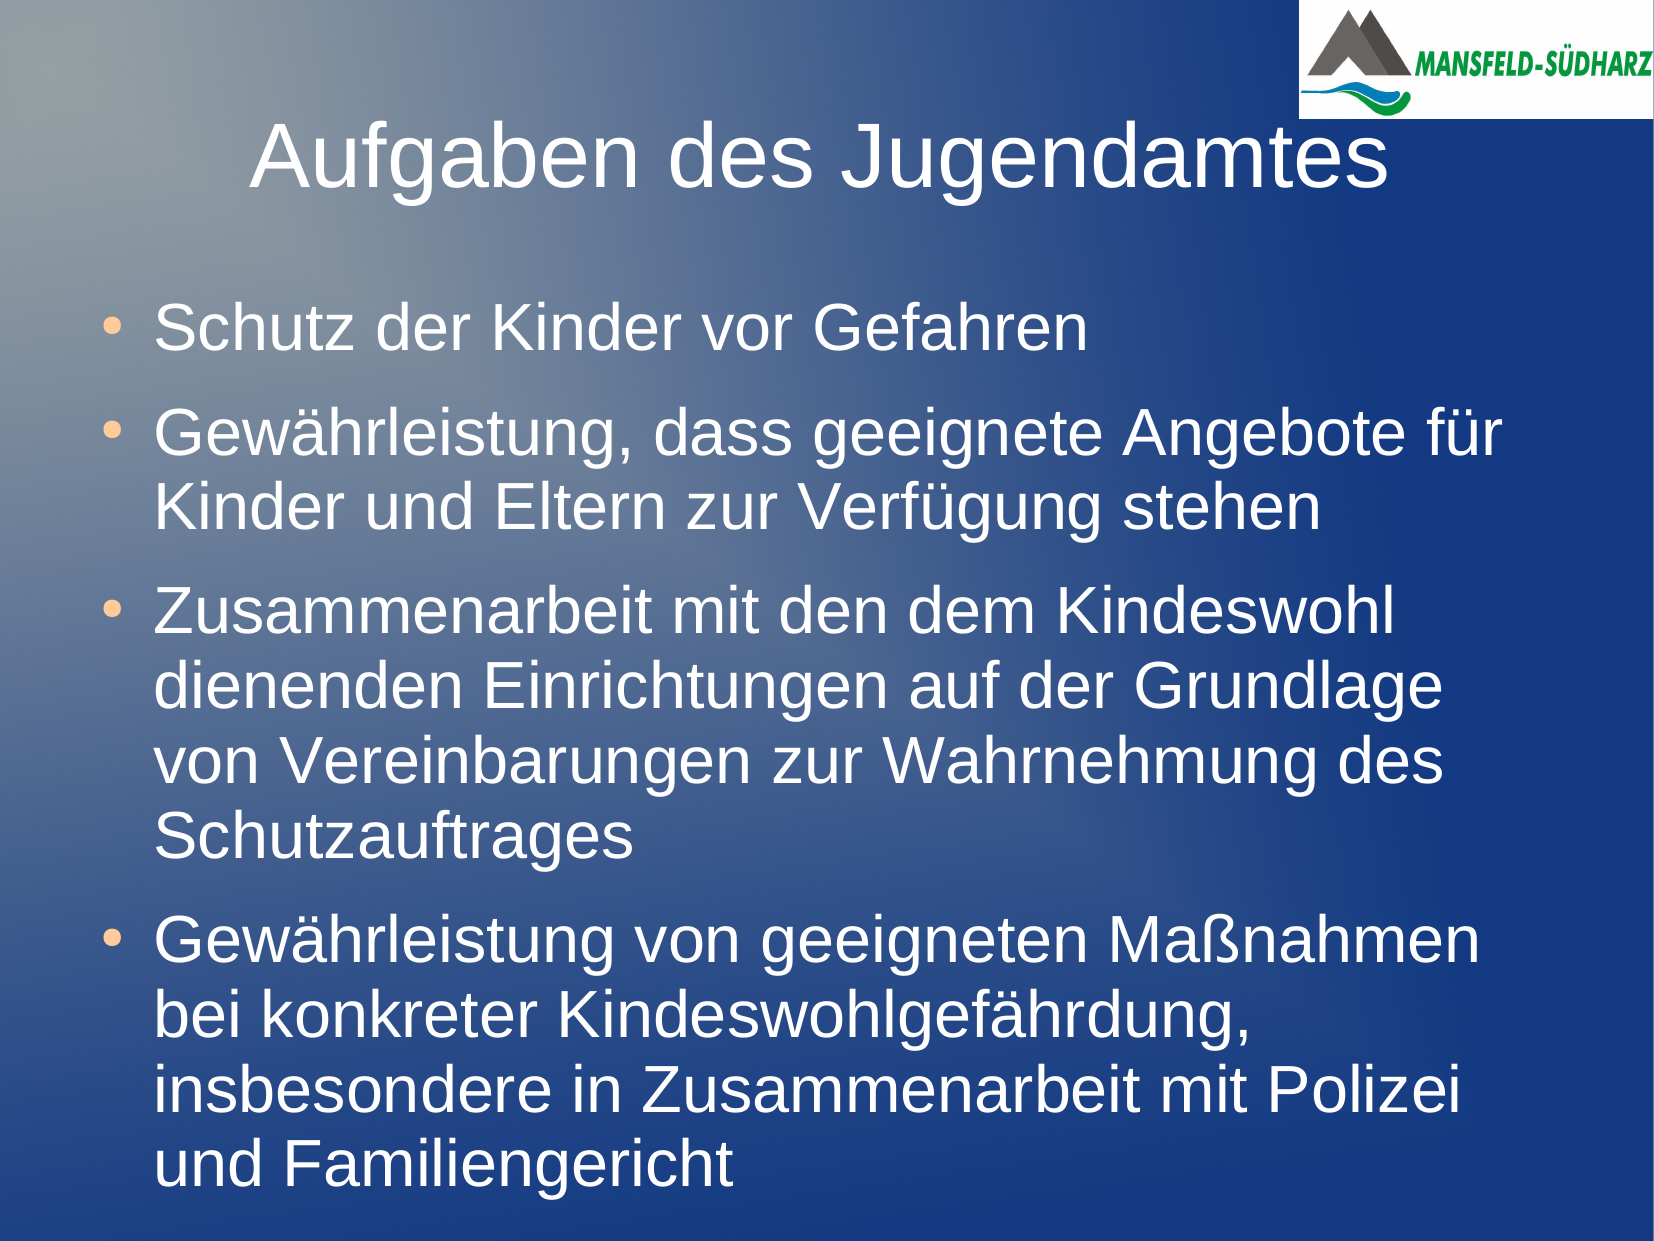

# Aufgaben des Jugendamtes
Schutz der Kinder vor Gefahren
Gewährleistung, dass geeignete Angebote für Kinder und Eltern zur Verfügung stehen
Zusammenarbeit mit den dem Kindeswohl dienenden Einrichtungen auf der Grundlage von Vereinbarungen zur Wahrnehmung des Schutzauftrages
Gewährleistung von geeigneten Maßnahmen bei konkreter Kindeswohlgefährdung, insbesondere in Zusammenarbeit mit Polizei und Familiengericht